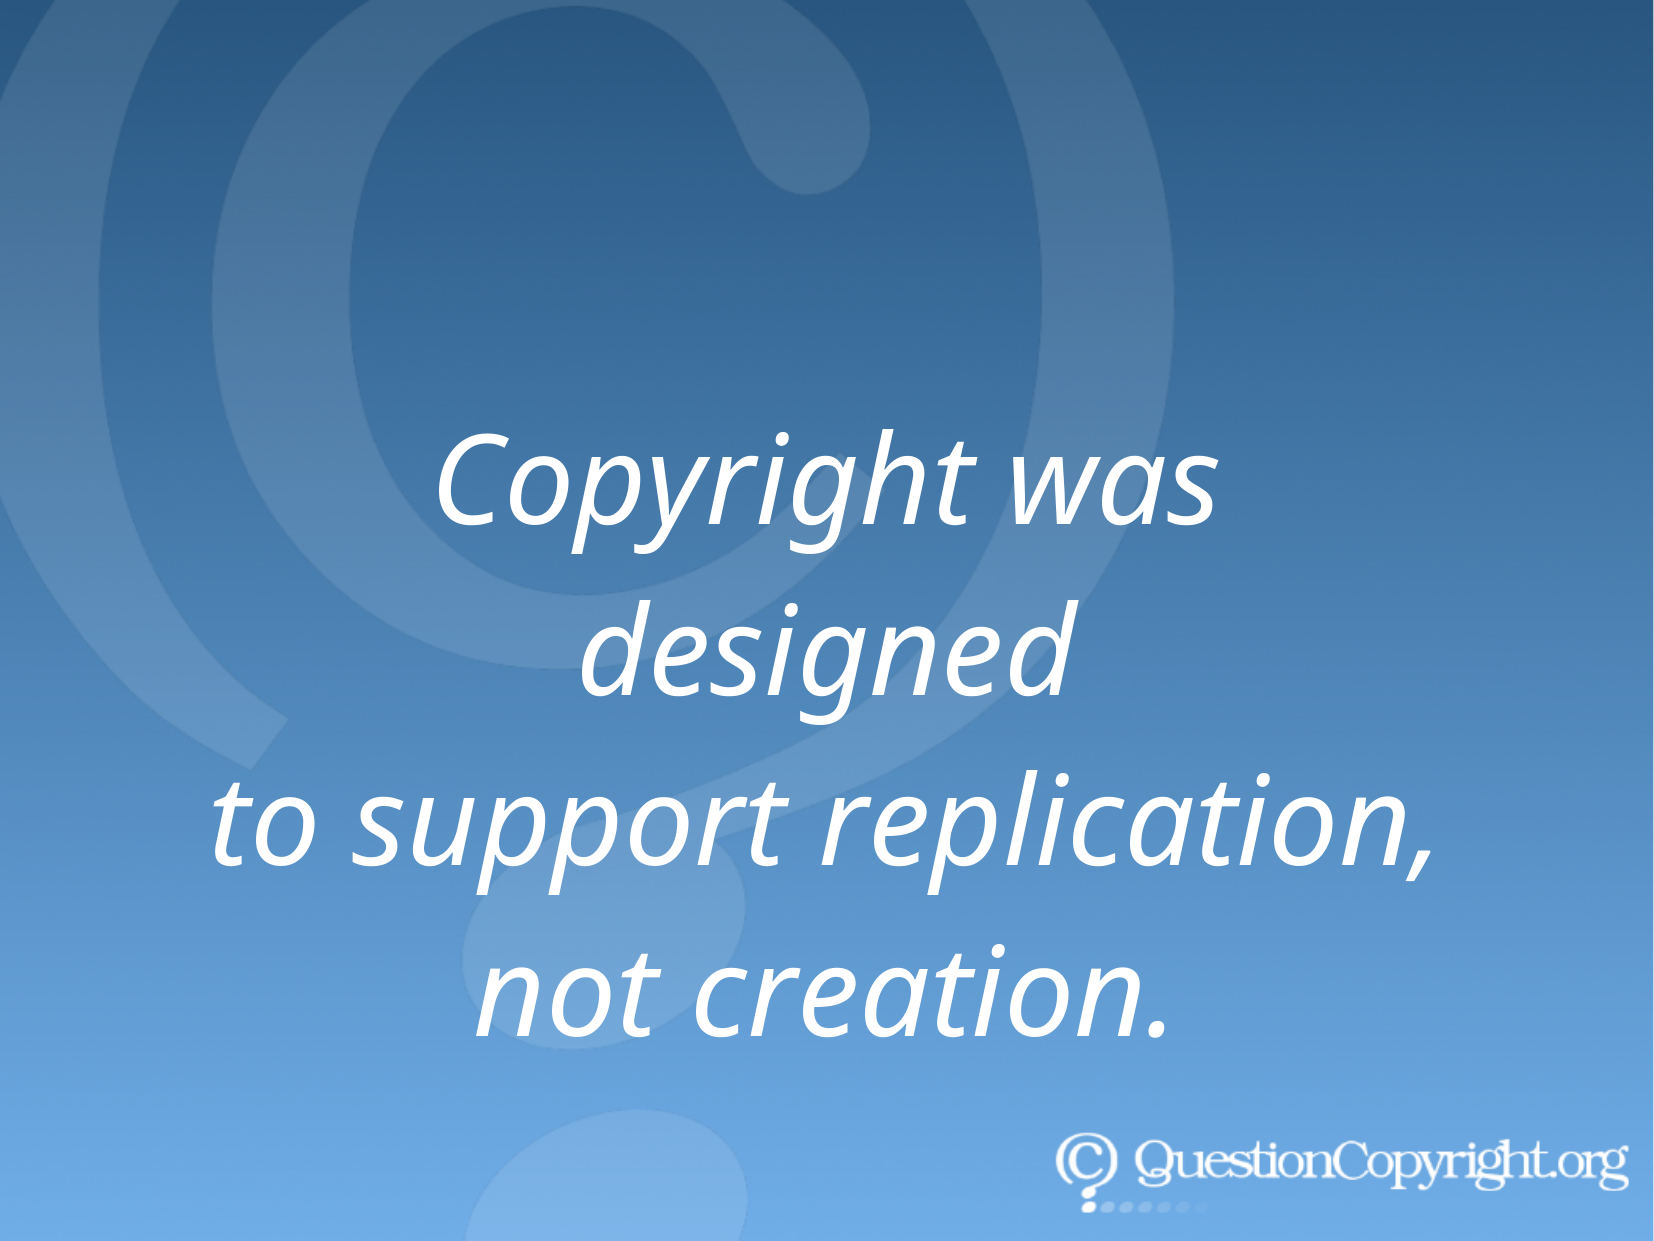

Copyright was designed
to support replication,
not creation.